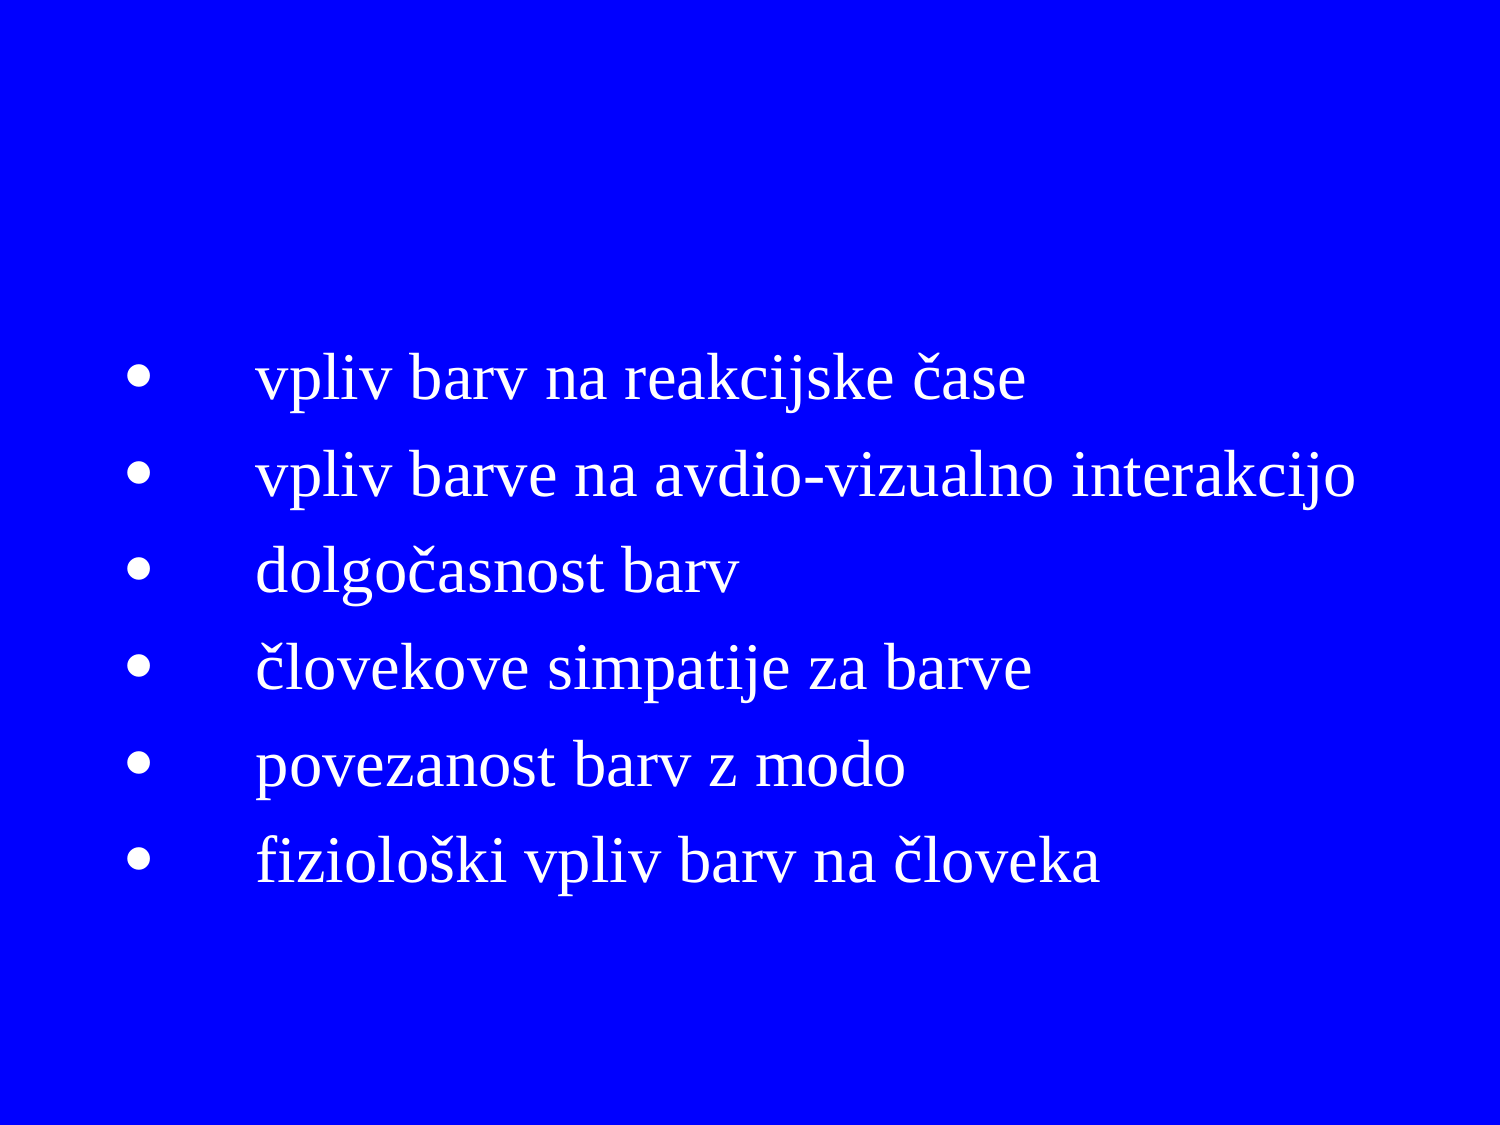

#
      vpliv barv na reakcijske čase
      vpliv barve na avdio-vizualno interakcijo
      dolgočasnost barv
      človekove simpatije za barve
      povezanost barv z modo
      fiziološki vpliv barv na človeka